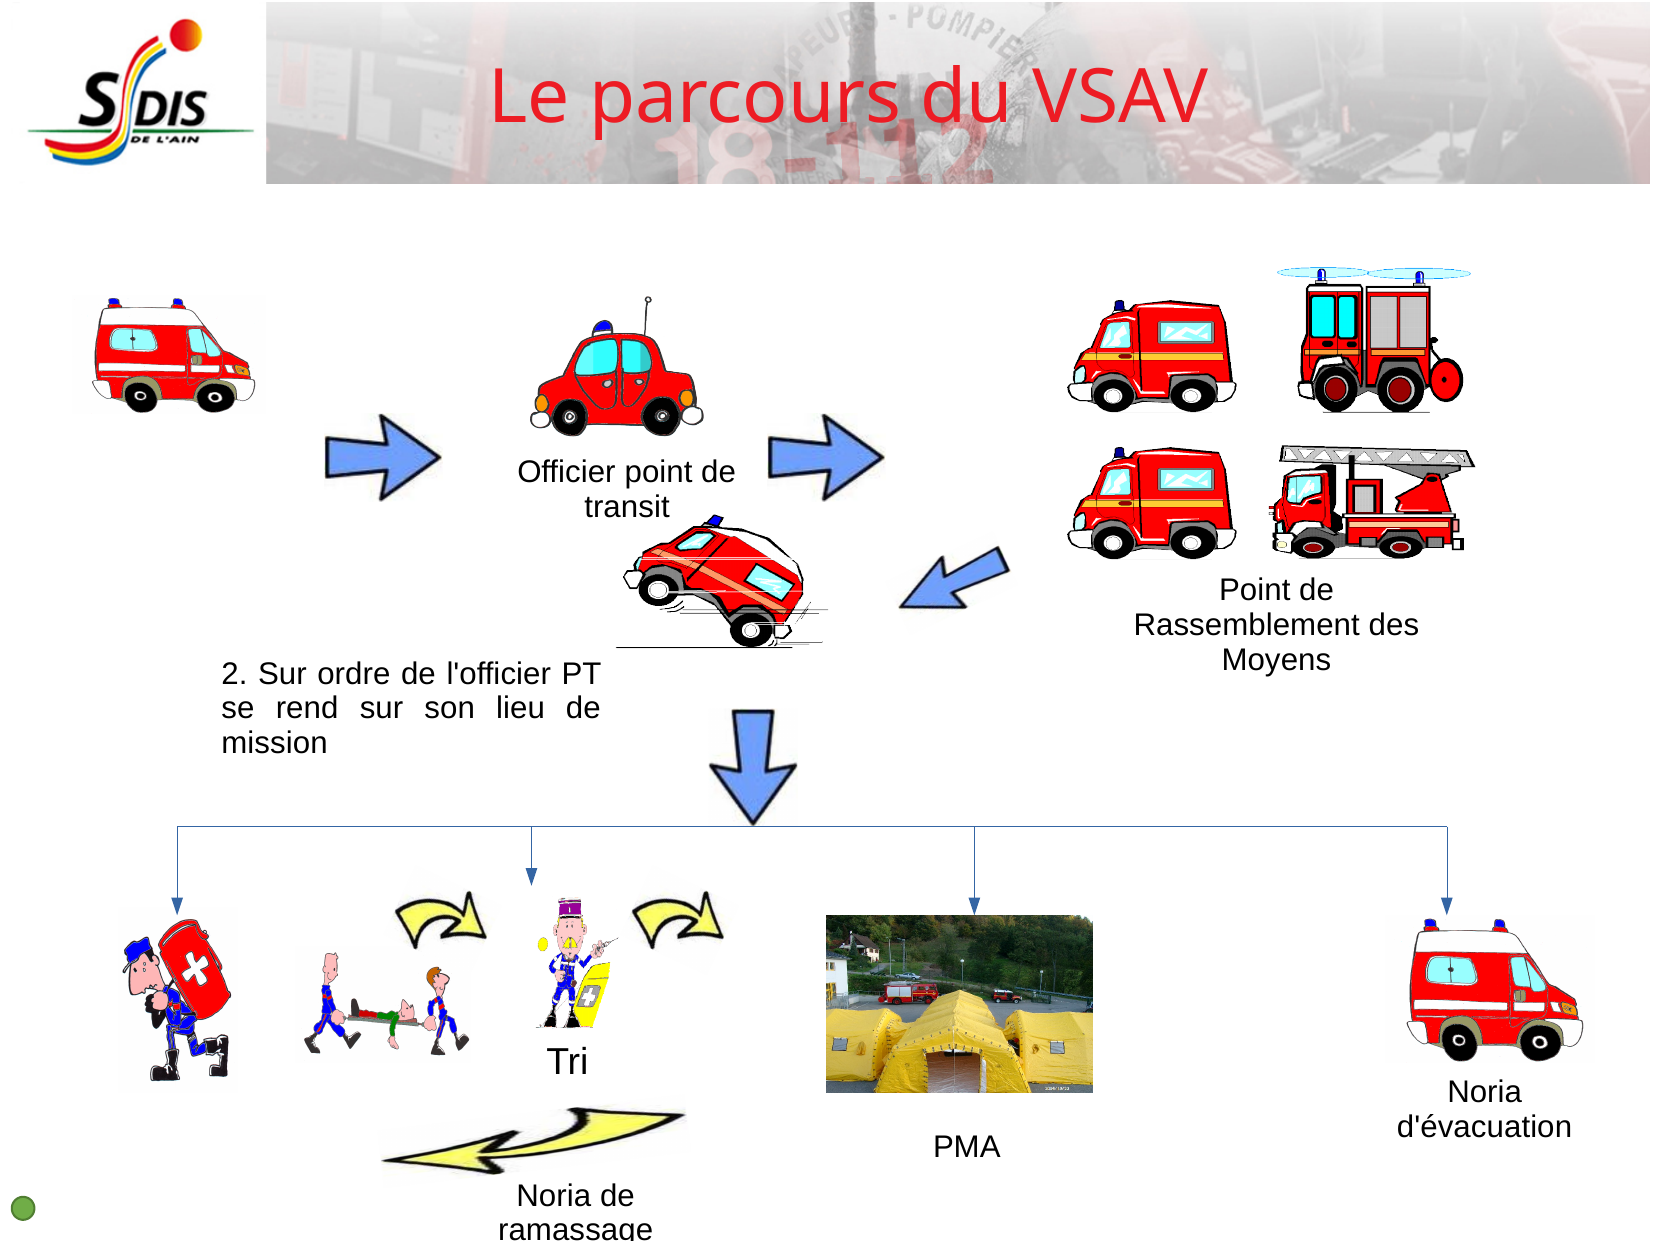

# Le parcours du VSAV
Officier point de transit
Point de Rassemblement des Moyens
2. Sur ordre de l'officier PT se rend sur son lieu de mission
Tri
Noria d'évacuation
PMA
Noria de ramassage